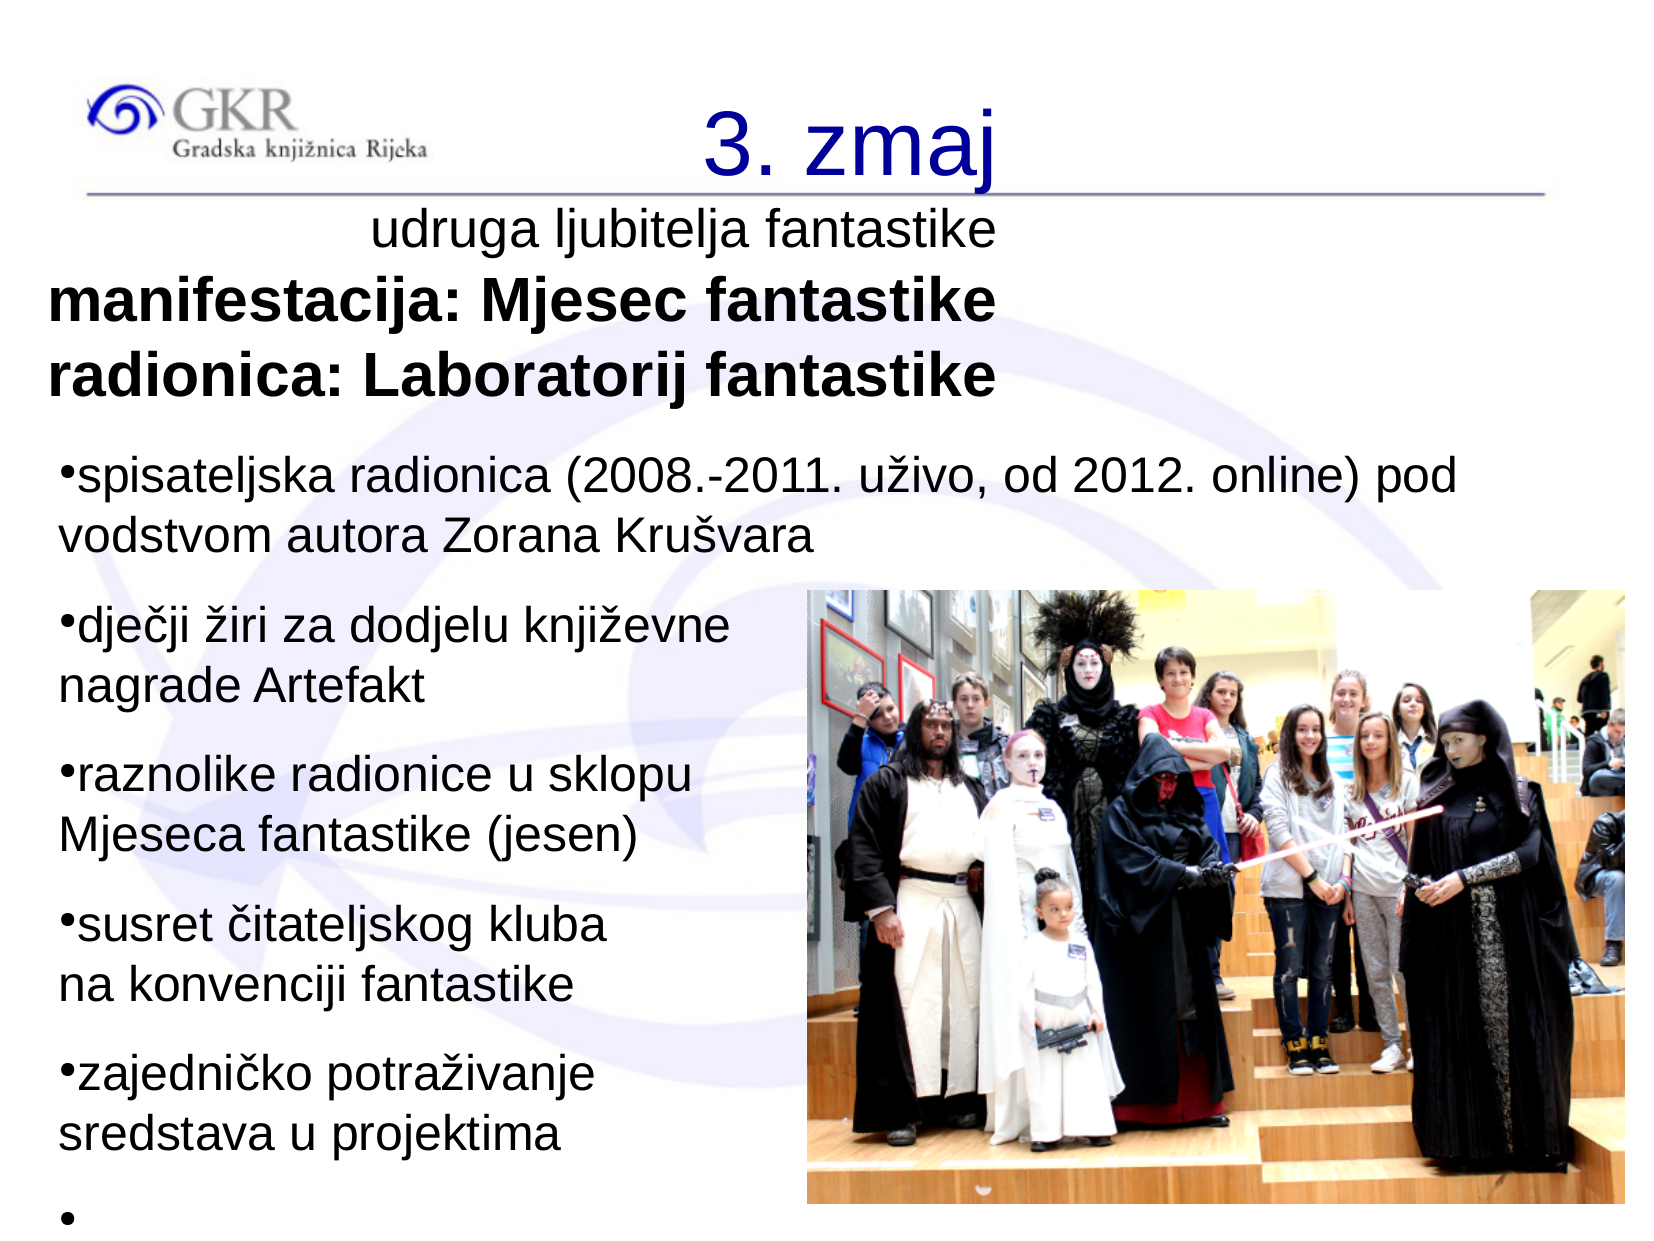

# 3. zmaj udruga ljubitelja fantastike manifestacija: Mjesec fantastike radionica: Laboratorij fantastike
spisateljska radionica (2008.-2011. uživo, od 2012. online) pod vodstvom autora Zorana Krušvara
dječji žiri za dodjelu književne
nagrade Artefakt
raznolike radionice u sklopu
Mjeseca fantastike (jesen)
susret čitateljskog kluba
na konvenciji fantastike
zajedničko potraživanje
sredstava u projektima